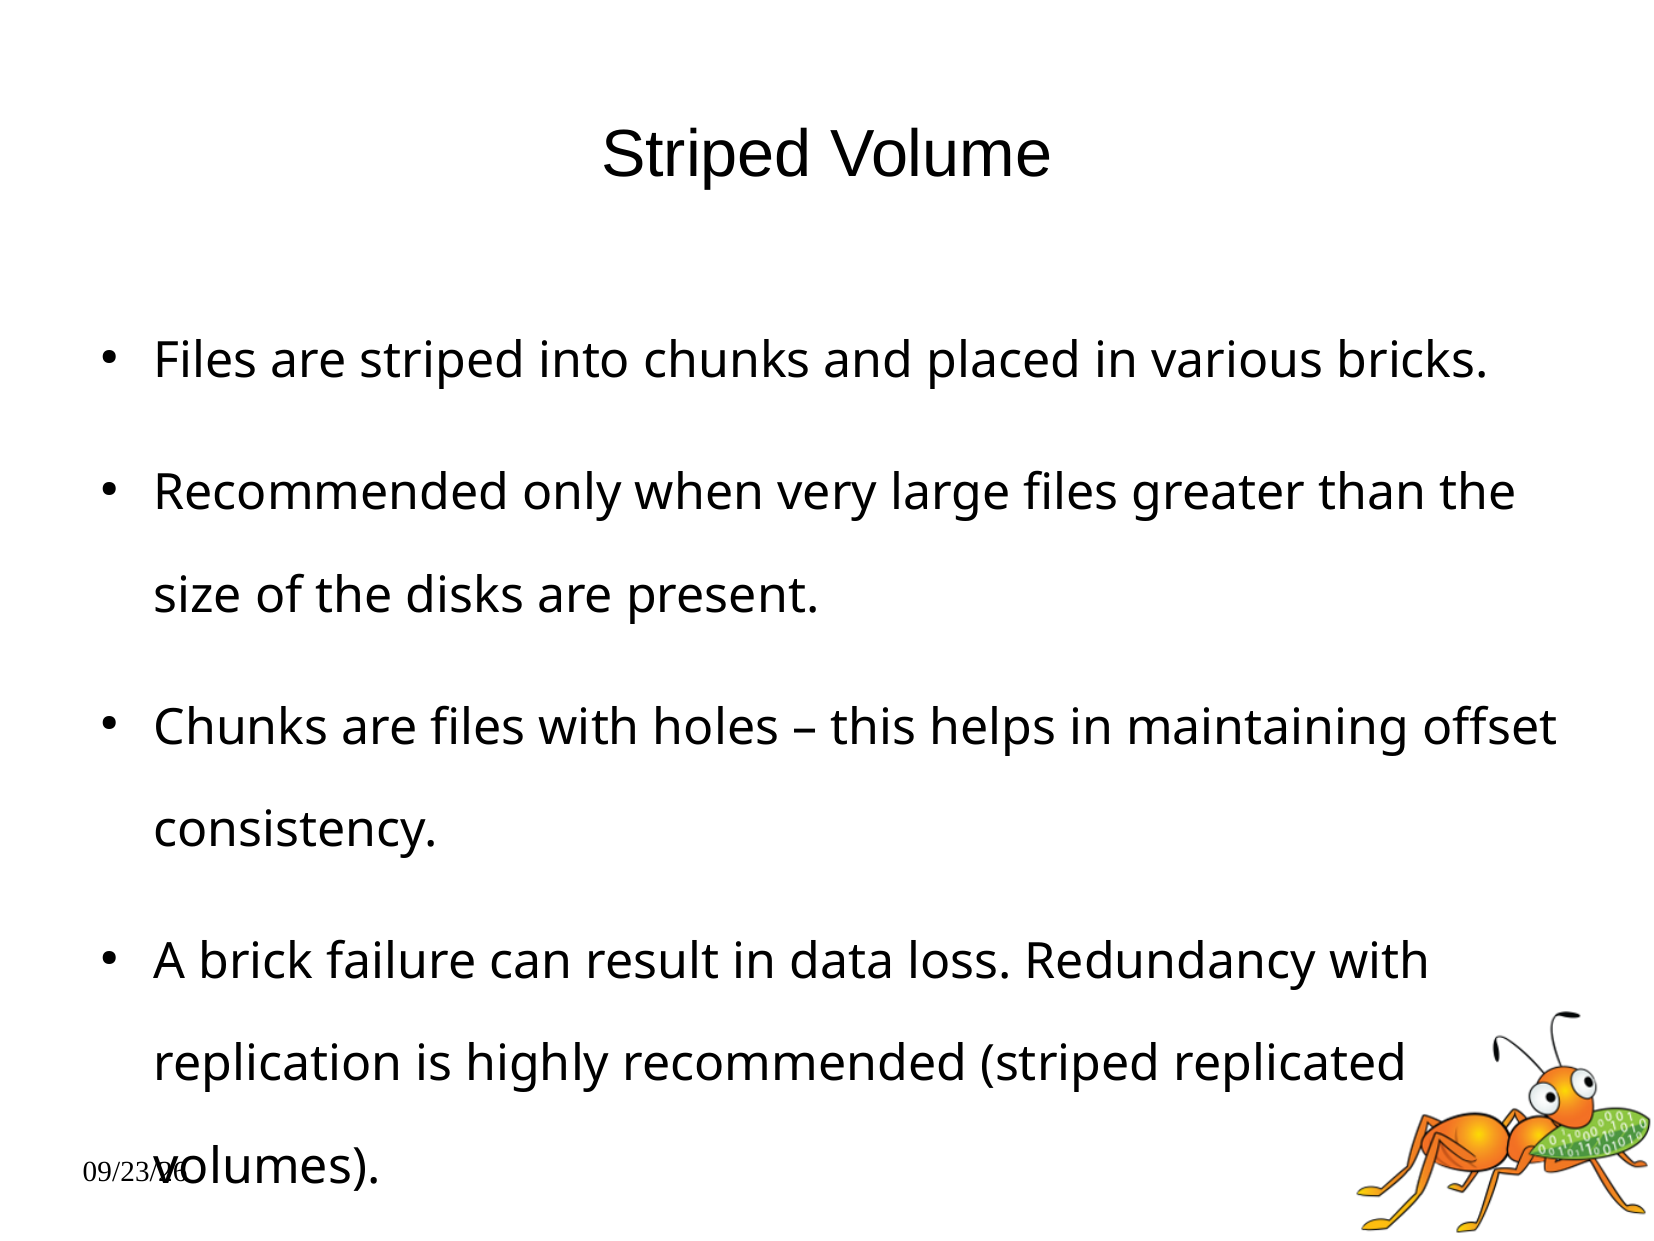

# Striped Volume
Files are striped into chunks and placed in various bricks.
Recommended only when very large files greater than the size of the disks are present.
Chunks are files with holes – this helps in maintaining offset consistency.
A brick failure can result in data loss. Redundancy with replication is highly recommended (striped replicated volumes).